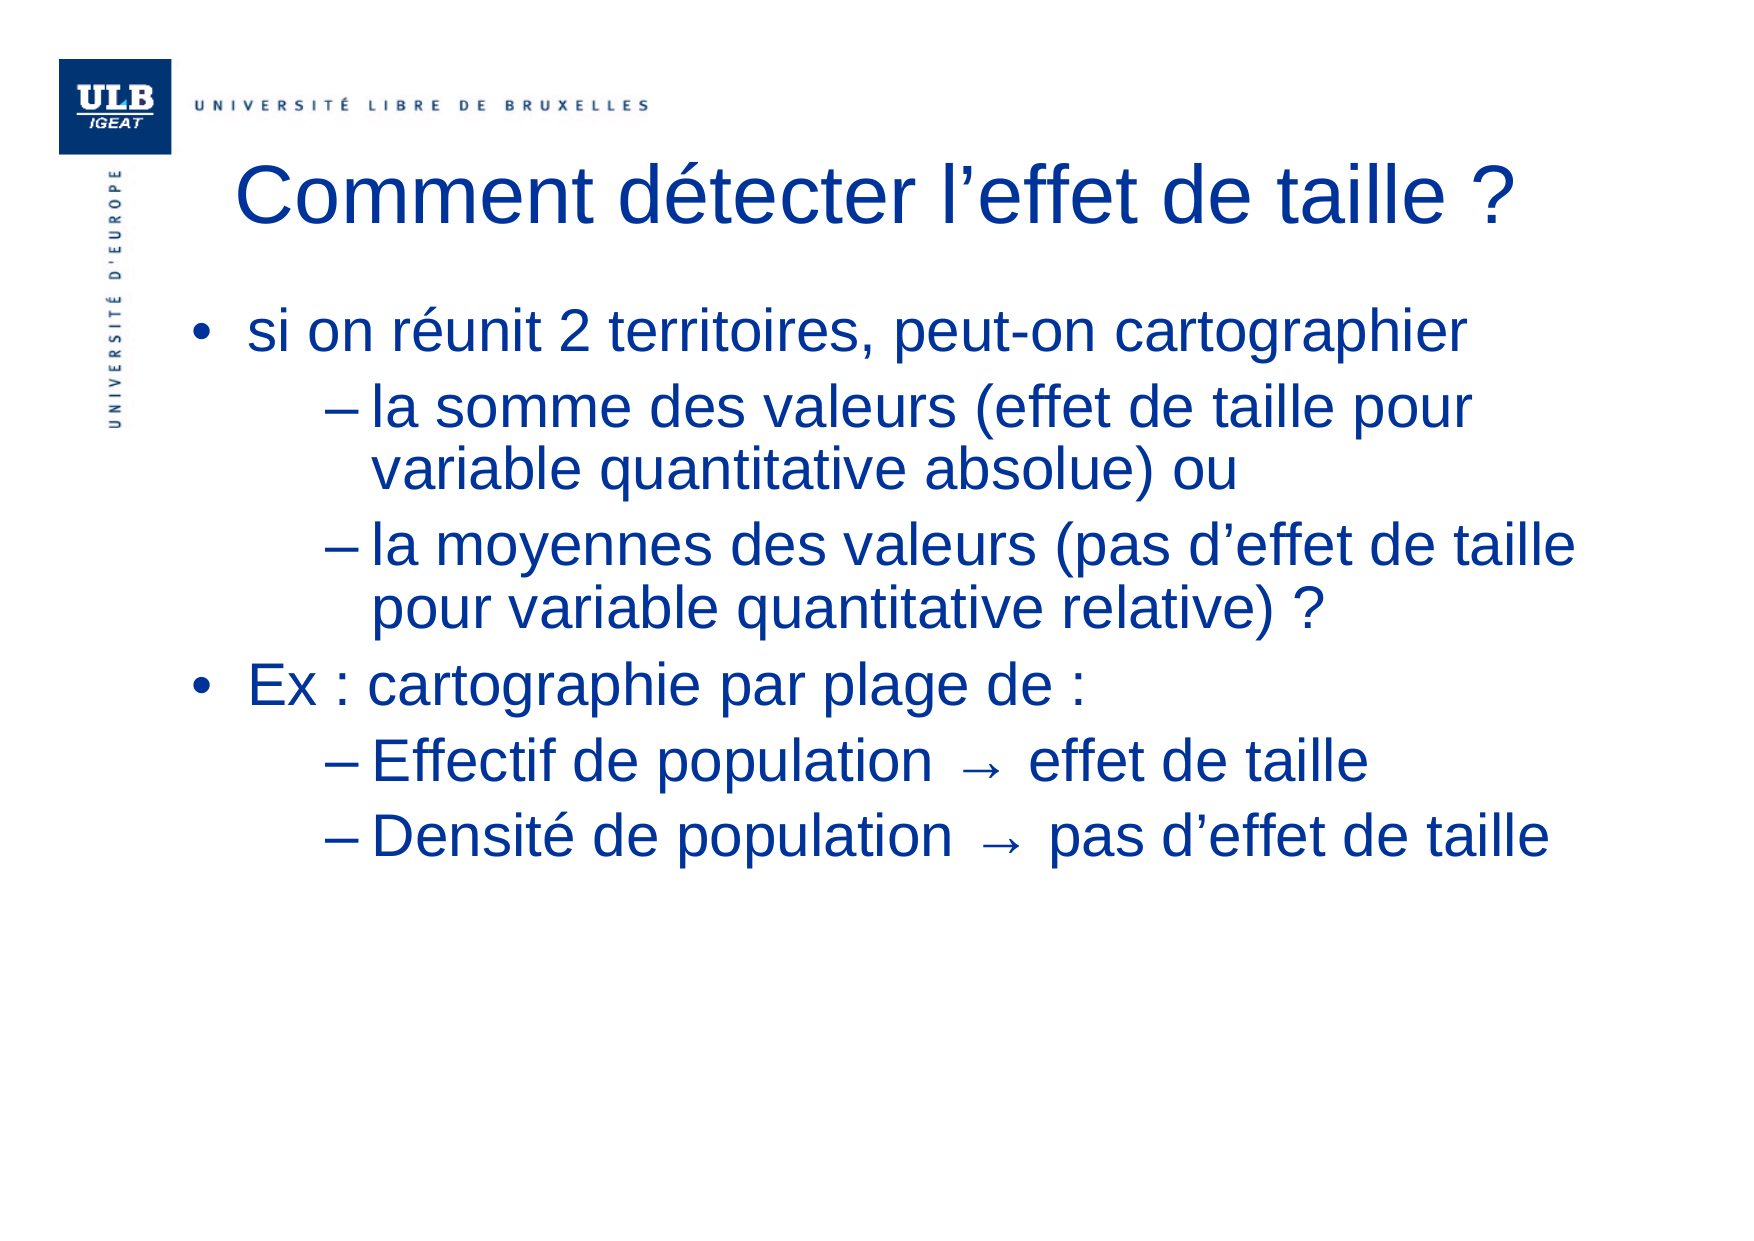

# Comment détecter l’effet de taille ?
si on réunit 2 territoires, peut-on cartographier
la somme des valeurs (effet de taille pour variable quantitative absolue) ou
la moyennes des valeurs (pas d’effet de taille pour variable quantitative relative) ?
Ex : cartographie par plage de :
Effectif de population → effet de taille
Densité de population → pas d’effet de taille